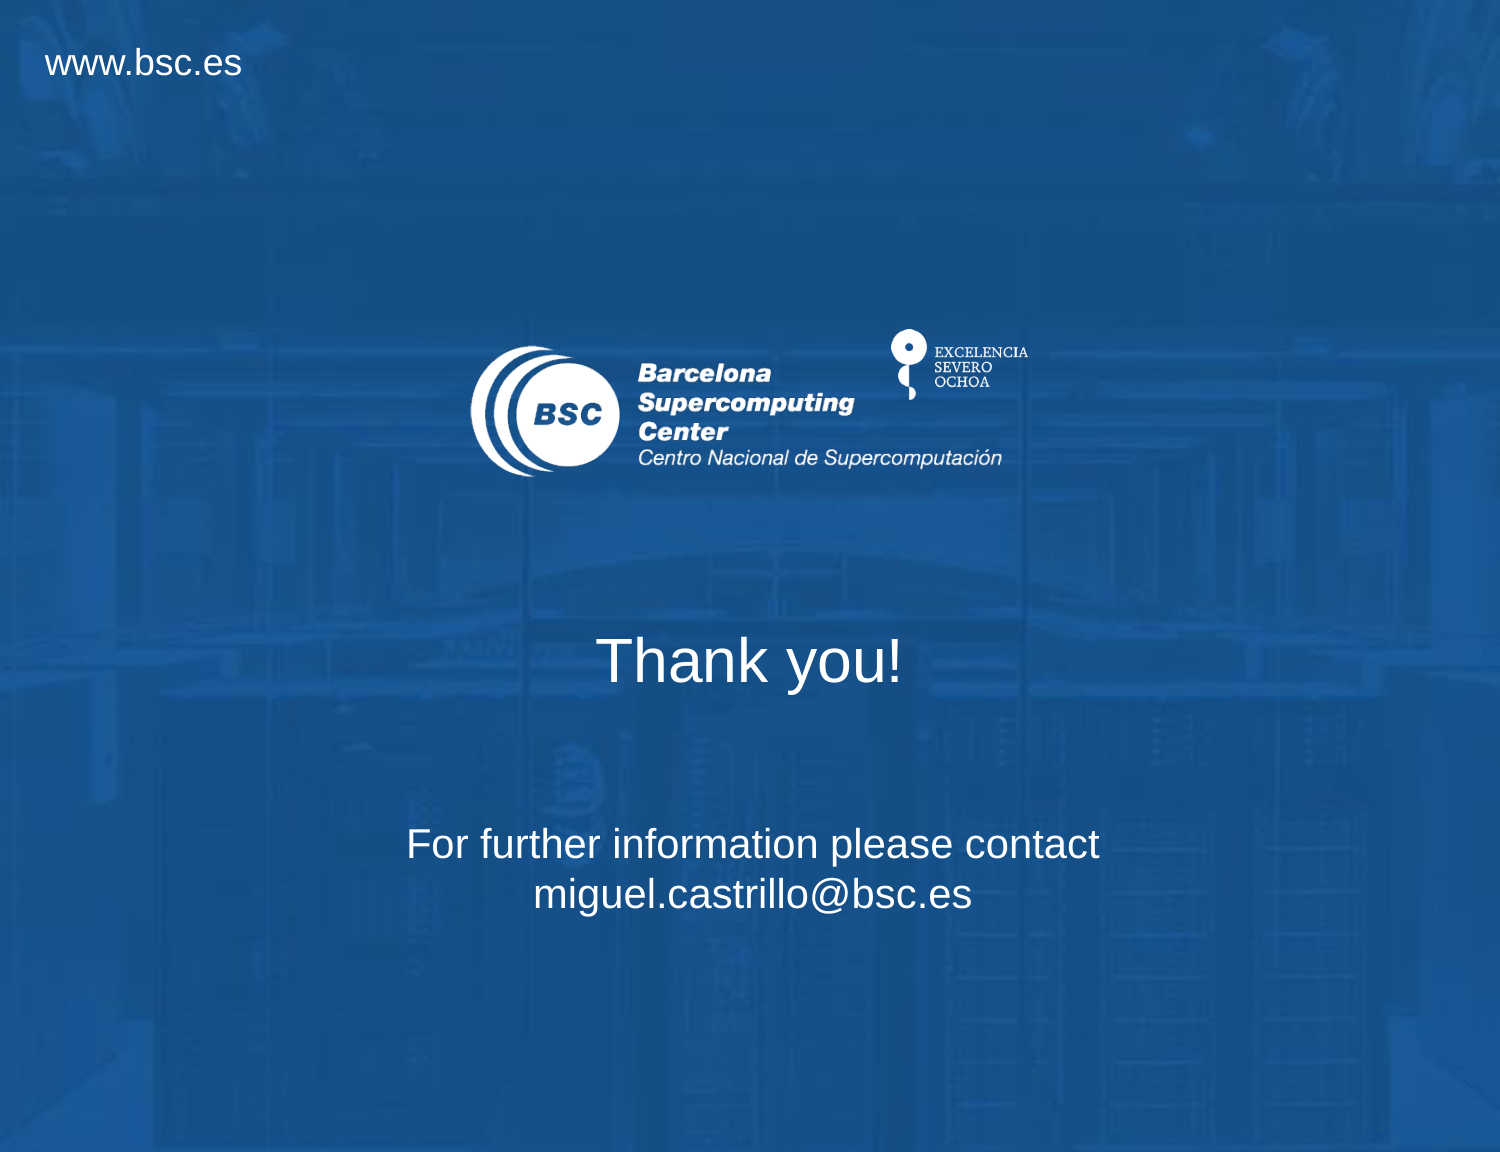

Thank you!
For further information please contact
miguel.castrillo@bsc.es